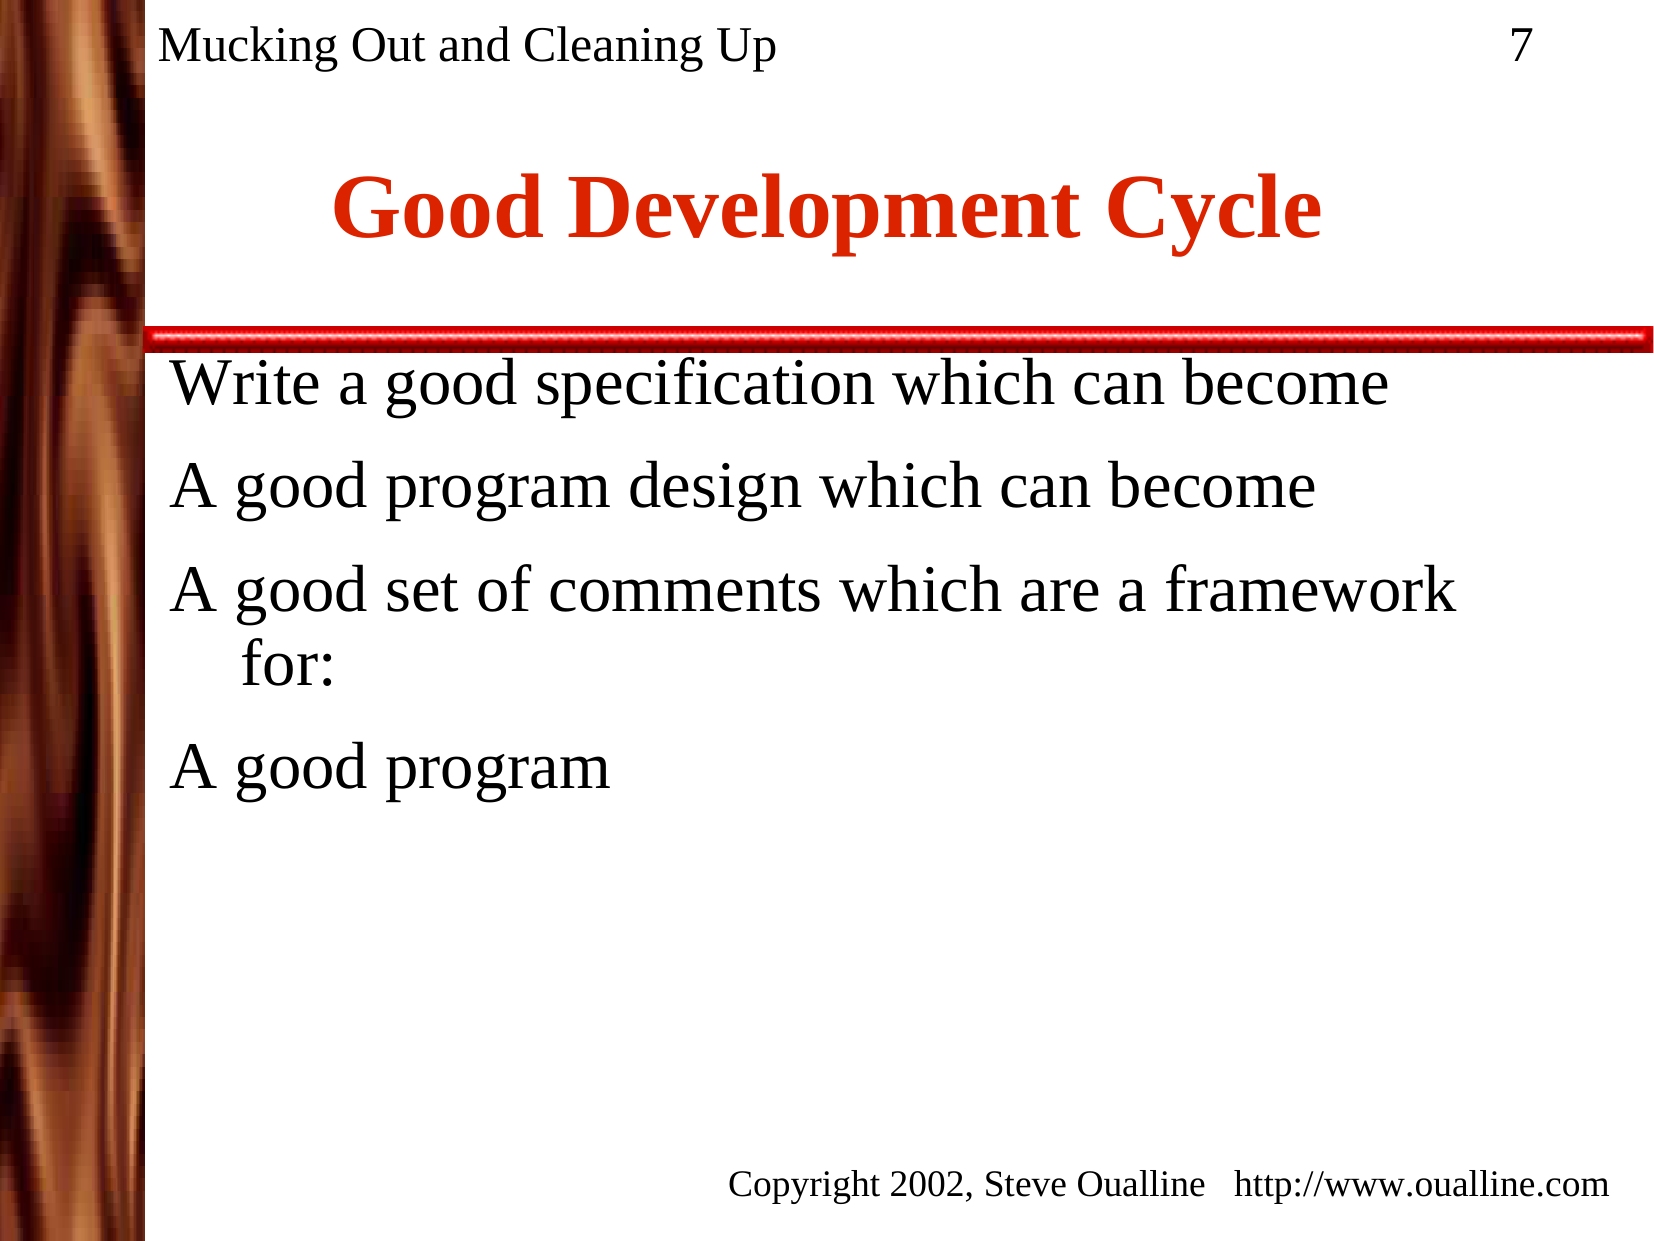

# Good Development Cycle
Write a good specification which can become
A good program design which can become
A good set of comments which are a framework for:
A good program